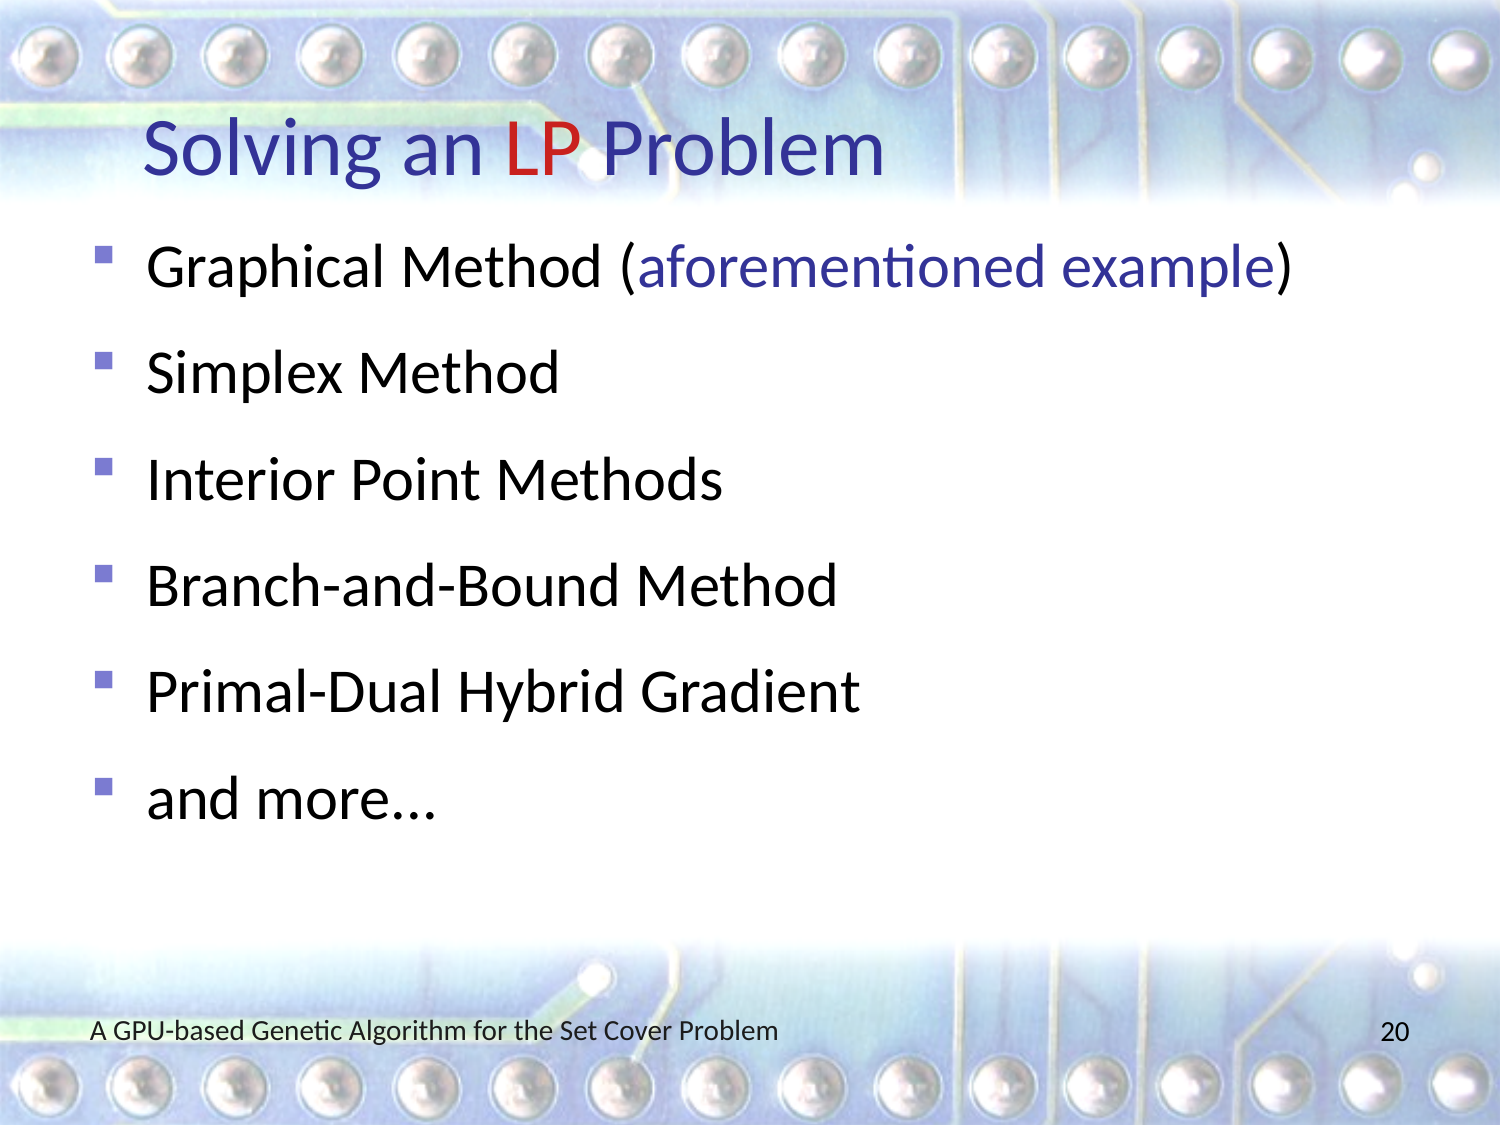

# Solving an LP Problem
Graphical Method (aforementioned example)
Simplex Method
Interior Point Methods
Branch-and-Bound Method
Primal-Dual Hybrid Gradient
and more...
A GPU-based Genetic Algorithm for the Set Cover Problem
20